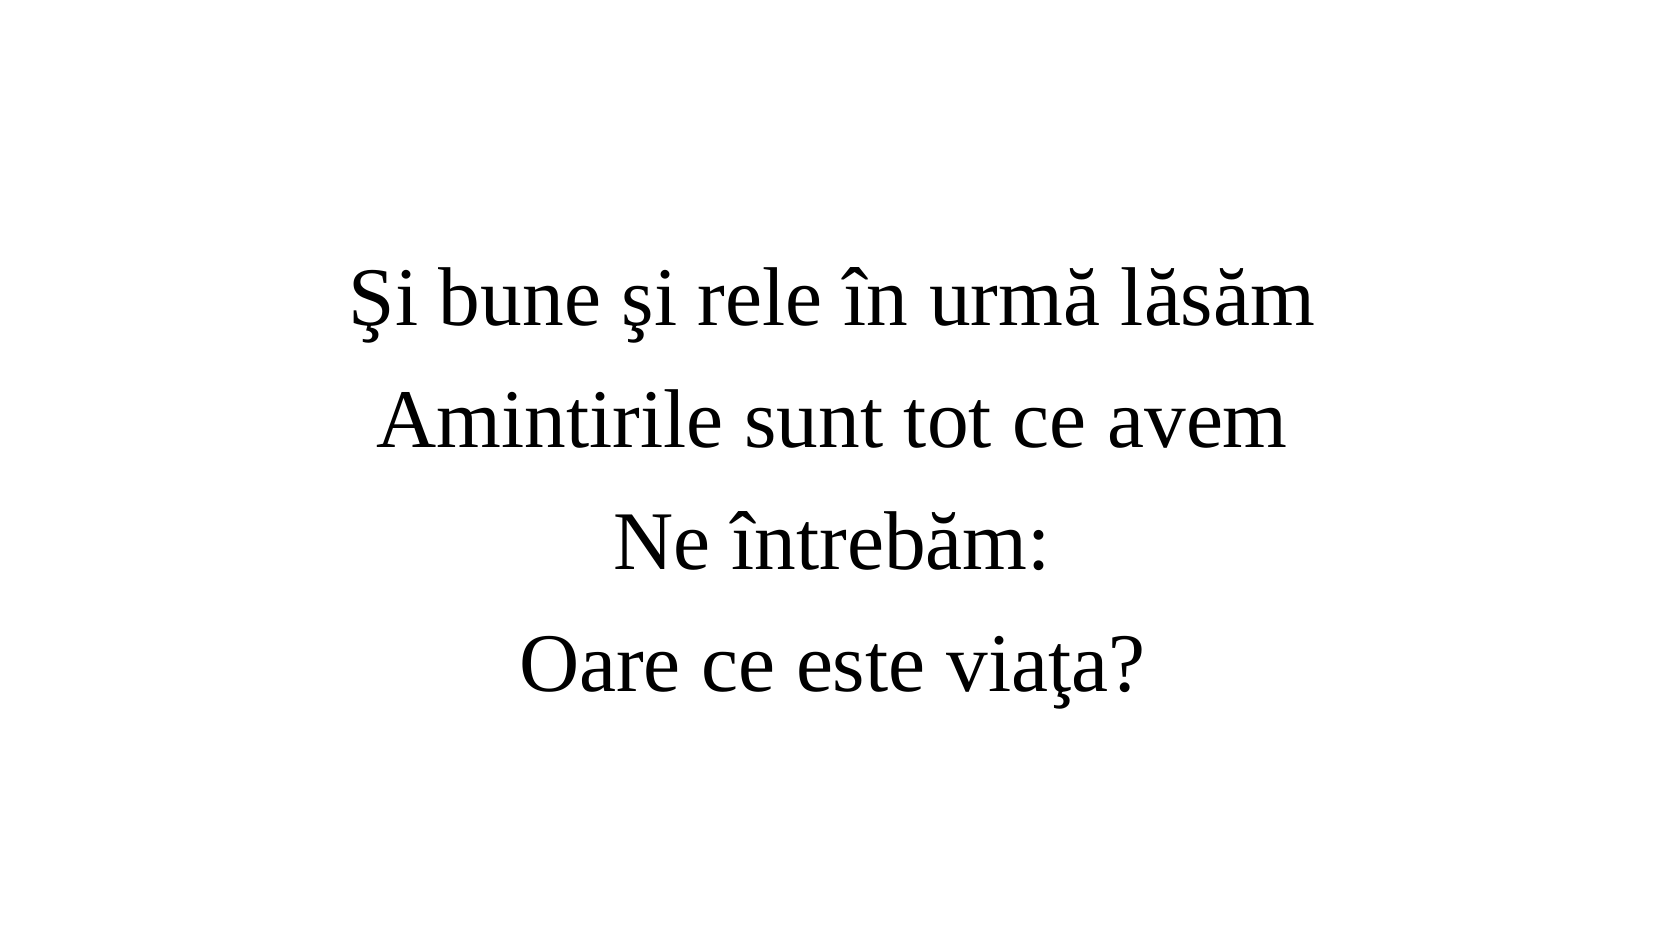

# Şi bune şi rele în urmă lăsăm
Amintirile sunt tot ce avem
Ne întrebăm:
Oare ce este viaţa?